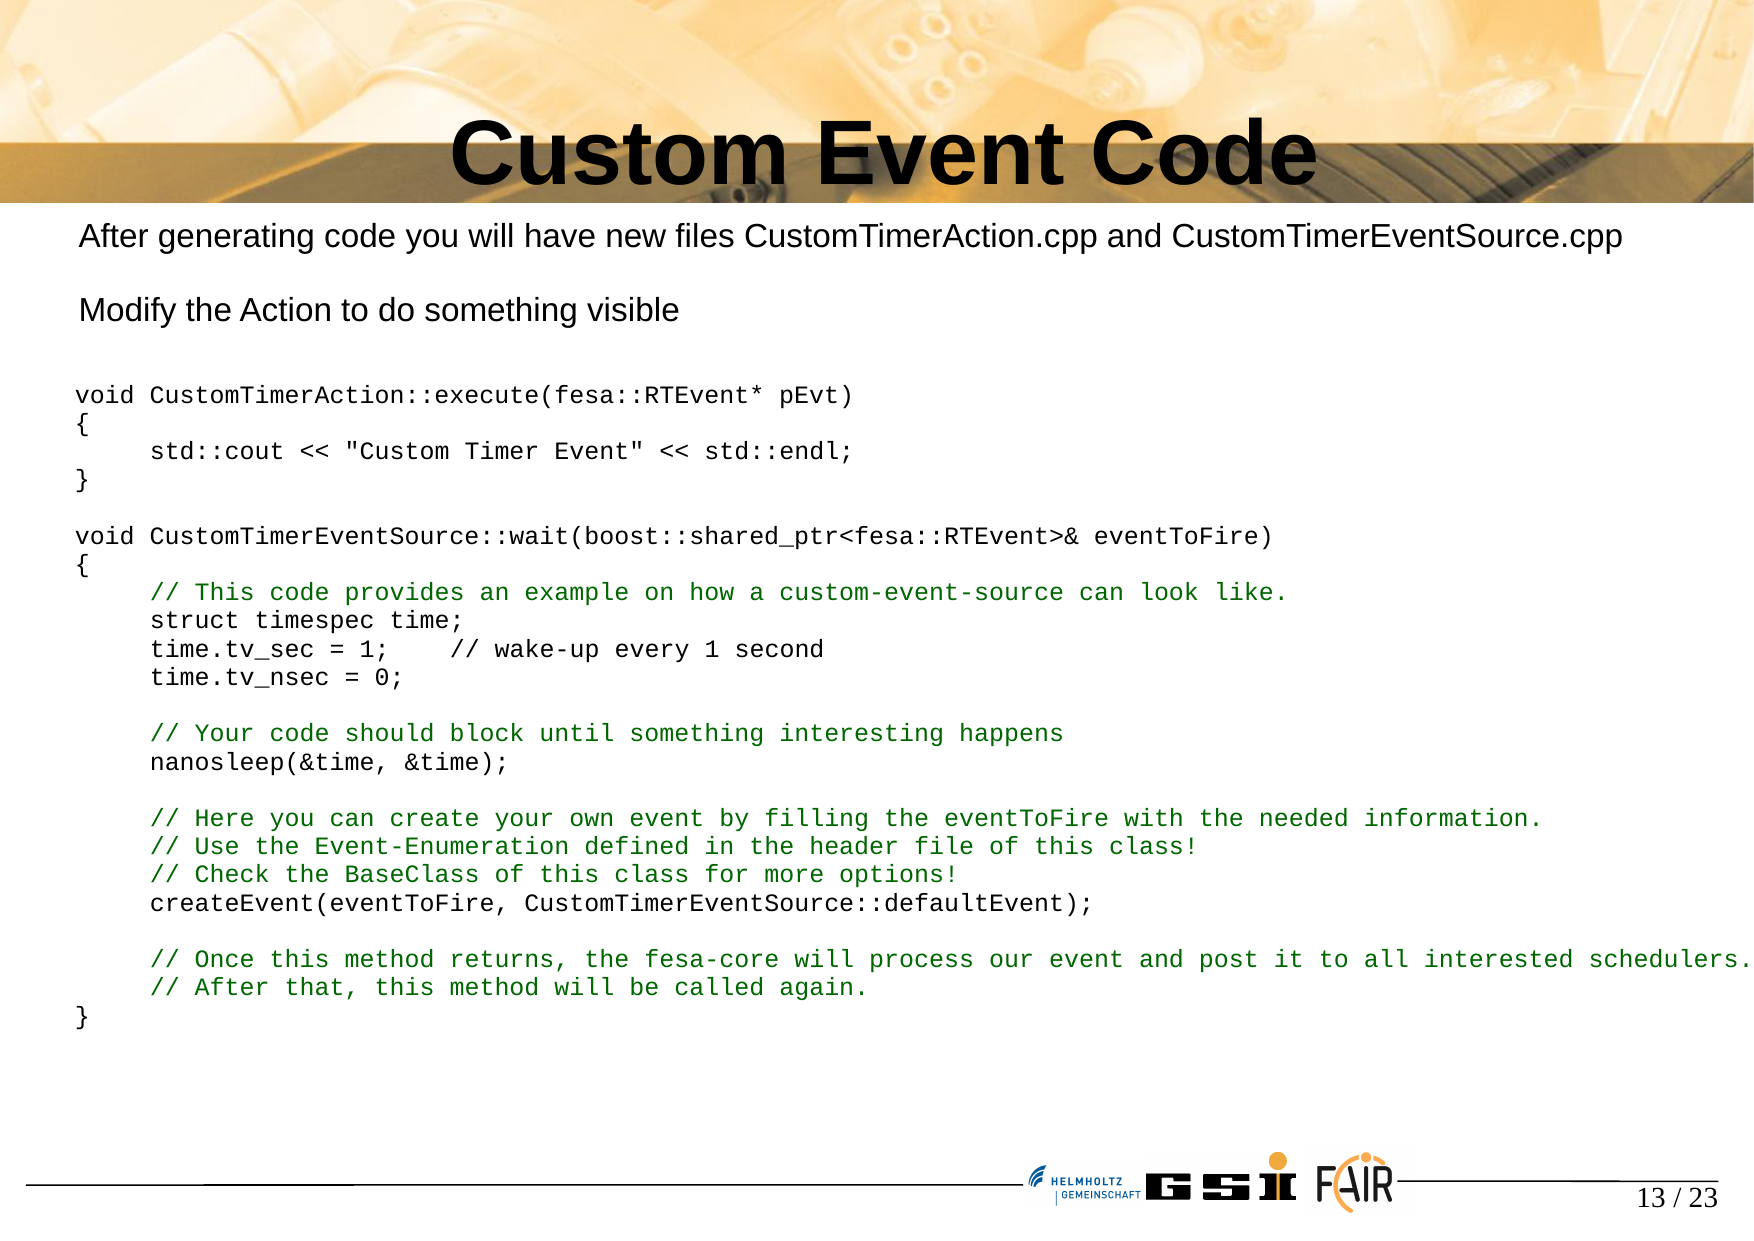

# Custom Event Code
After generating code you will have new files CustomTimerAction.cpp and CustomTimerEventSource.cpp
Modify the Action to do something visible
void CustomTimerAction::execute(fesa::RTEvent* pEvt)
{
	std::cout << "Custom Timer Event" << std::endl;
}
void CustomTimerEventSource::wait(boost::shared_ptr<fesa::RTEvent>& eventToFire)
{
	// This code provides an example on how a custom-event-source can look like.
	struct timespec time;
	time.tv_sec = 1;	// wake-up every 1 second
	time.tv_nsec = 0;
	// Your code should block until something interesting happens
	nanosleep(&time, &time);
	// Here you can create your own event by filling the eventToFire with the needed information.
	// Use the Event-Enumeration defined in the header file of this class!
	// Check the BaseClass of this class for more options!
	createEvent(eventToFire, CustomTimerEventSource::defaultEvent);
	// Once this method returns, the fesa-core will process our event and post it to all interested schedulers.
	// After that, this method will be called again.
}
13